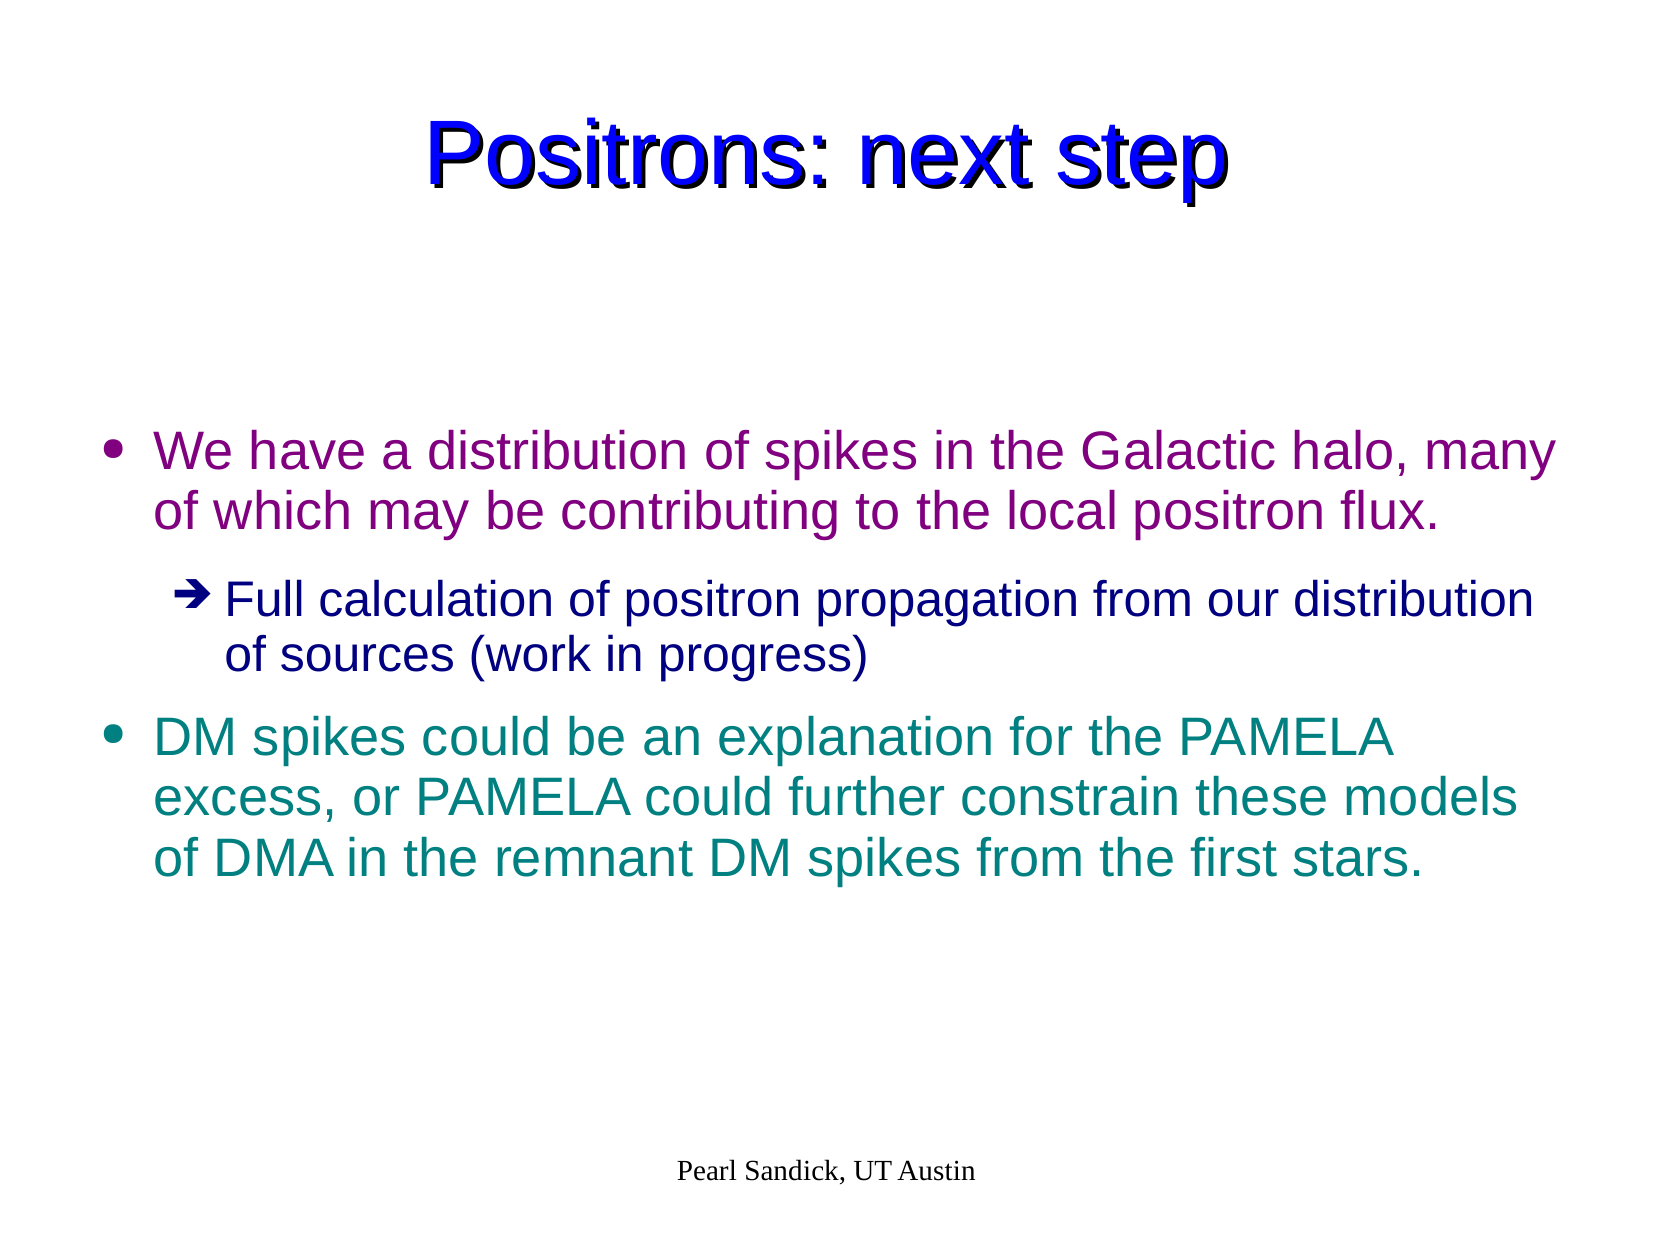

# Positrons: next step
We have a distribution of spikes in the Galactic halo, many of which may be contributing to the local positron flux.
Full calculation of positron propagation from our distribution of sources (work in progress)
DM spikes could be an explanation for the PAMELA excess, or PAMELA could further constrain these models of DMA in the remnant DM spikes from the first stars.
Pearl Sandick, UT Austin